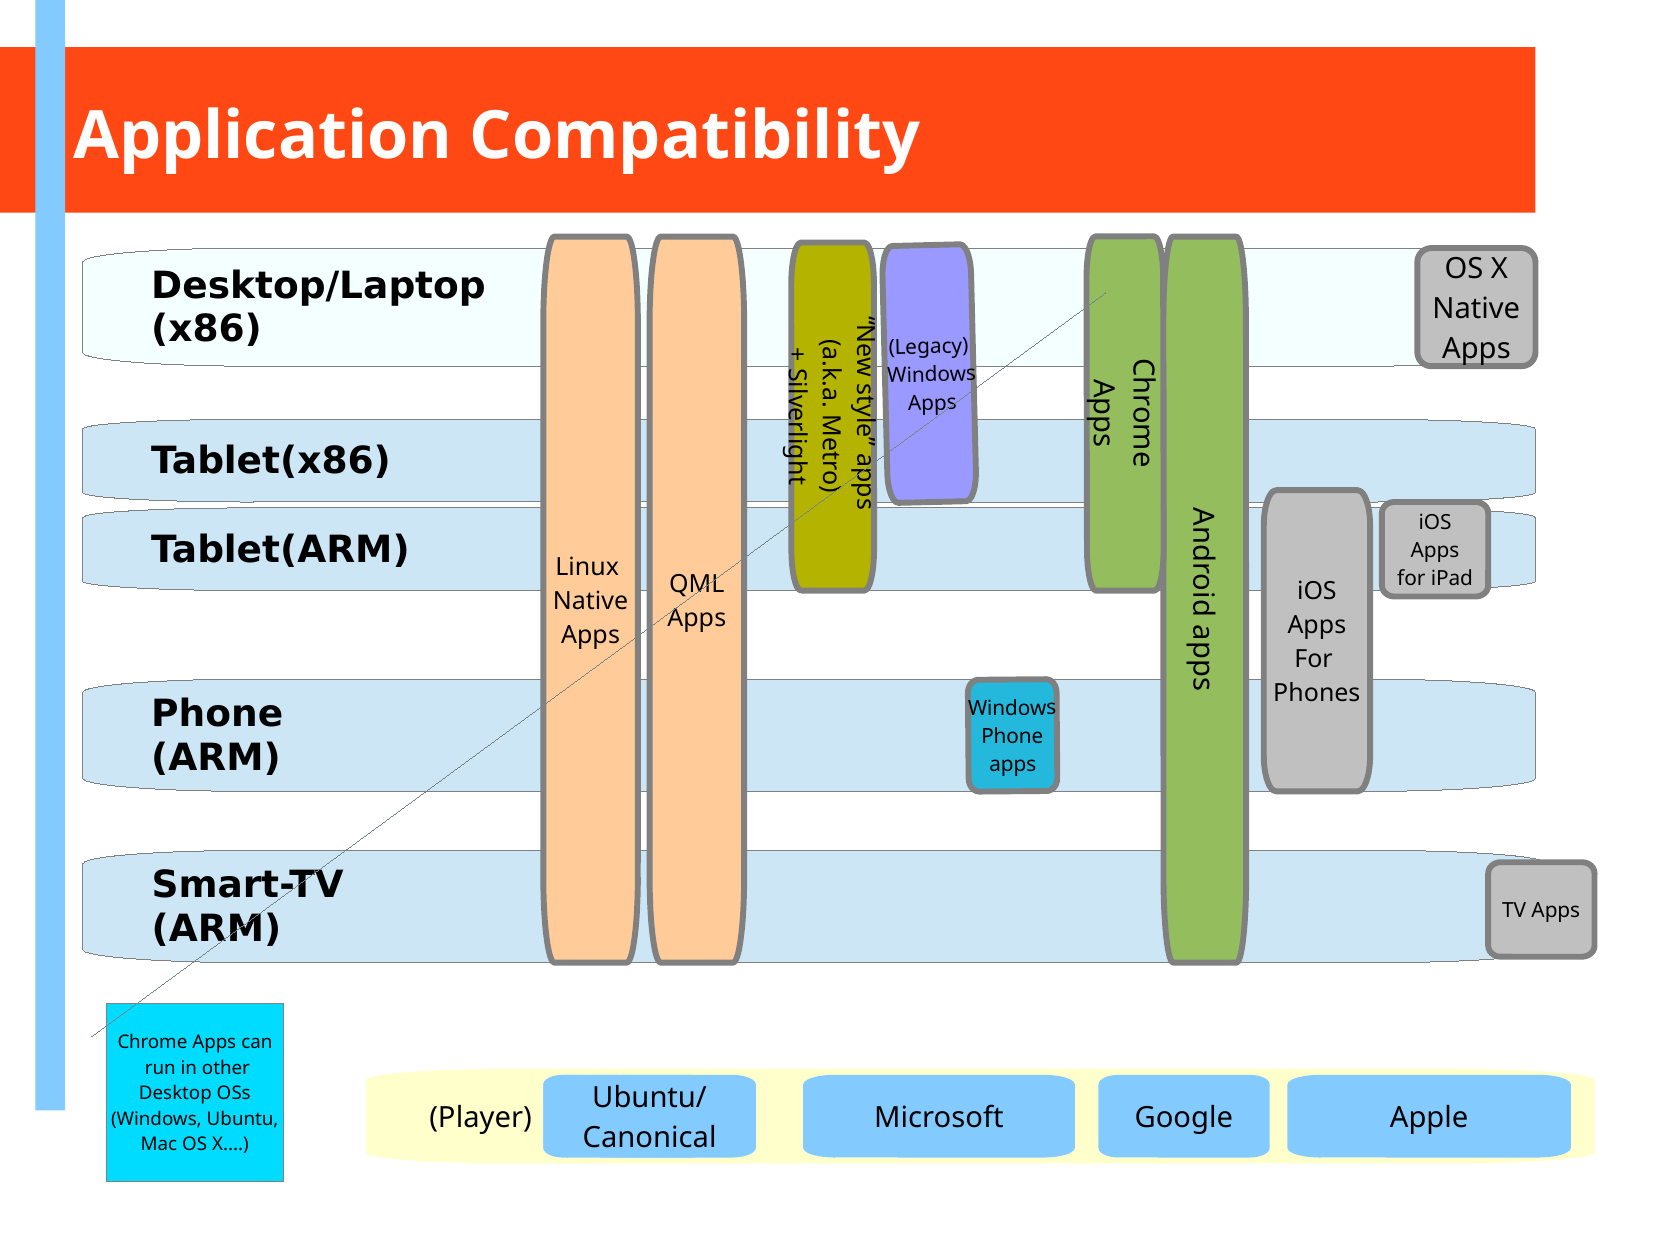

# Application Compatibility
Linux
Native
Apps
QML
Apps
(Legacy)
 Windows
 Apps
Desktop/Laptop
(x86)
OS X
Native
Apps
Chrome
Apps
“New style” apps
(a.k.a. Metro)
+ Silverlight
Tablet(x86)
iOS
Apps
For
Phones
iOS
Apps
for iPad
Tablet(ARM)
Android apps
Phone
(ARM)
Windows
Phone
apps
Smart-TV
(ARM)
TV Apps
Chrome Apps can
 run in other
 Desktop OSs
(Windows, Ubuntu,
Mac OS X....)
(Player)
Ubuntu/
Canonical
Ubuntu/
Canonical
Microsoft
Google
Apple